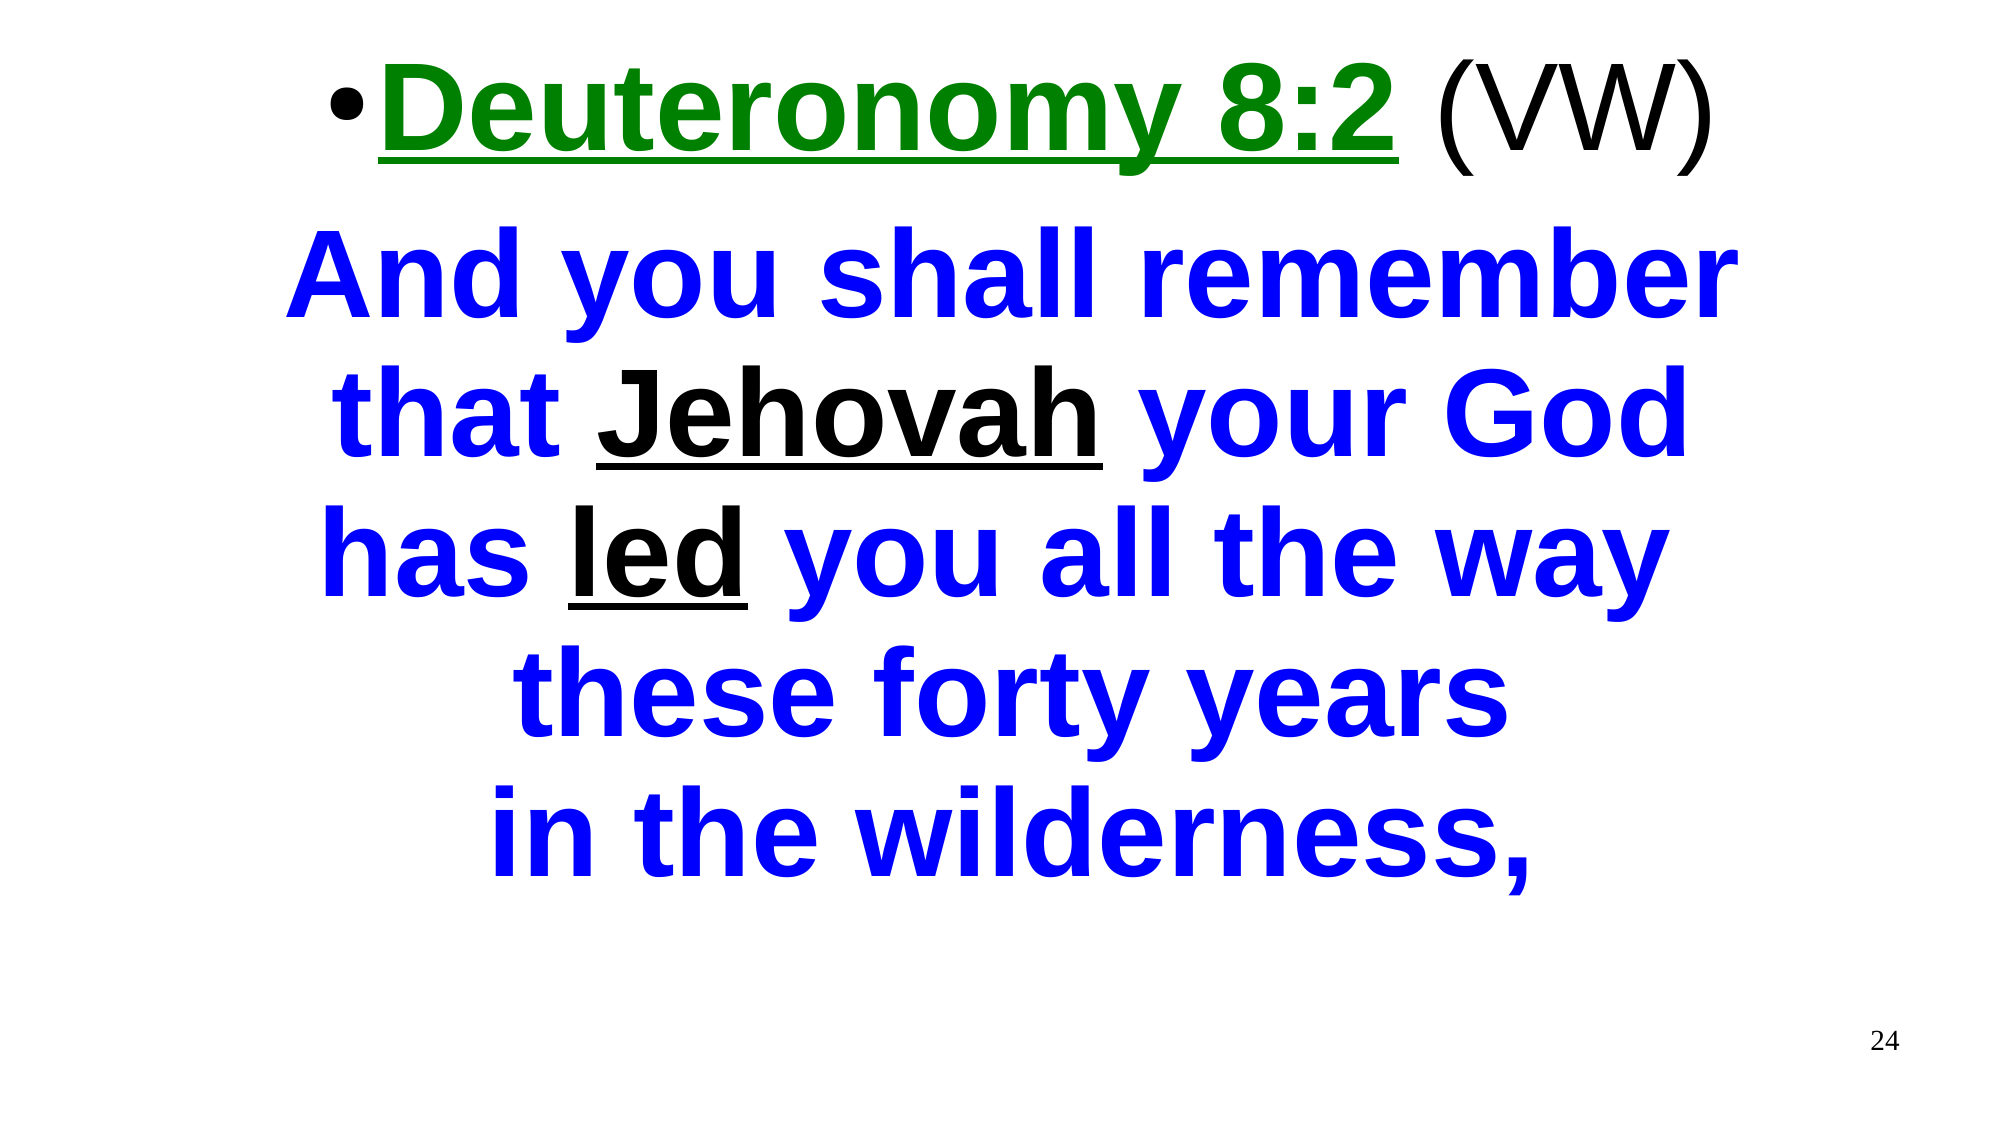

# Deuteronomy 8:2 (VW)
And you shall remember
 that Jehovah your God
has led you all the way
these forty years
 in the wilderness,
24